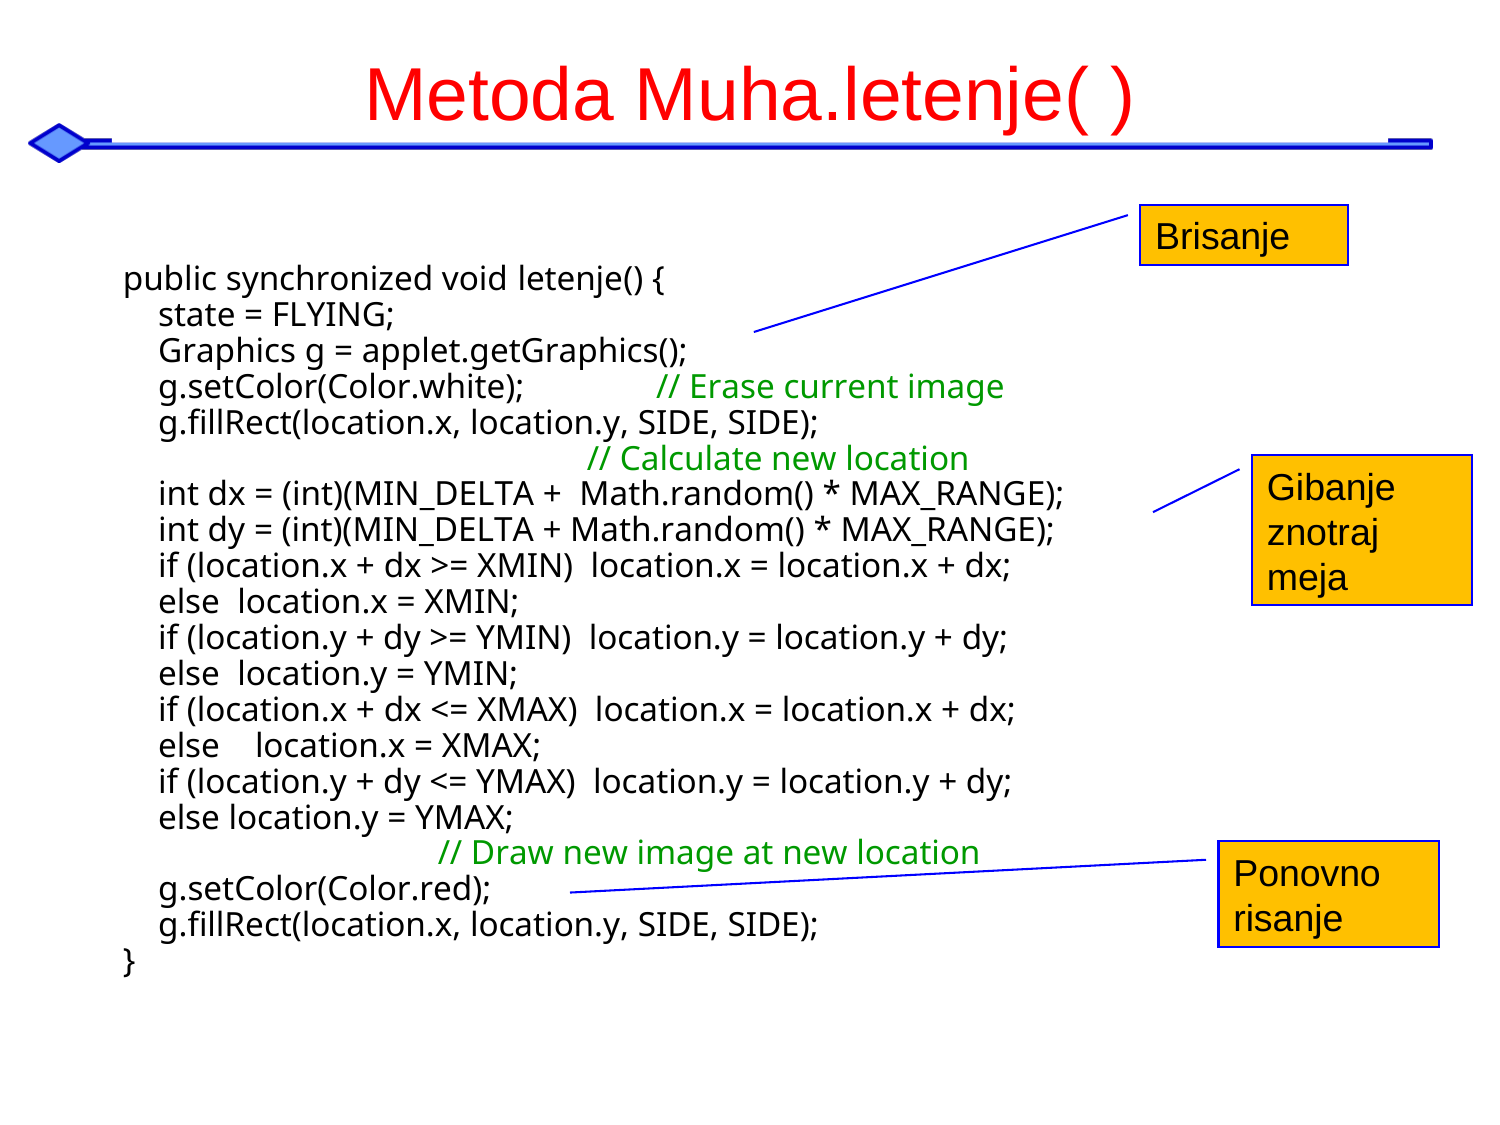

# Metoda Muha.letenje( )
Brisanje
public synchronized void letenje() {
 state = FLYING;
 Graphics g = applet.getGraphics();
 g.setColor(Color.white); // Erase current image
 g.fillRect(location.x, location.y, SIDE, SIDE);
 // Calculate new location
 int dx = (int)(MIN_DELTA + Math.random() * MAX_RANGE);
 int dy = (int)(MIN_DELTA + Math.random() * MAX_RANGE);
 if (location.x + dx >= XMIN) location.x = location.x + dx;
 else location.x = XMIN;
 if (location.y + dy >= YMIN) location.y = location.y + dy;
 else location.y = YMIN;
 if (location.x + dx <= XMAX) location.x = location.x + dx;
 else location.x = XMAX;
 if (location.y + dy <= YMAX) location.y = location.y + dy;
 else location.y = YMAX;
 // Draw new image at new location
 g.setColor(Color.red);
 g.fillRect(location.x, location.y, SIDE, SIDE);
}
Gibanje znotraj meja
Ponovno risanje